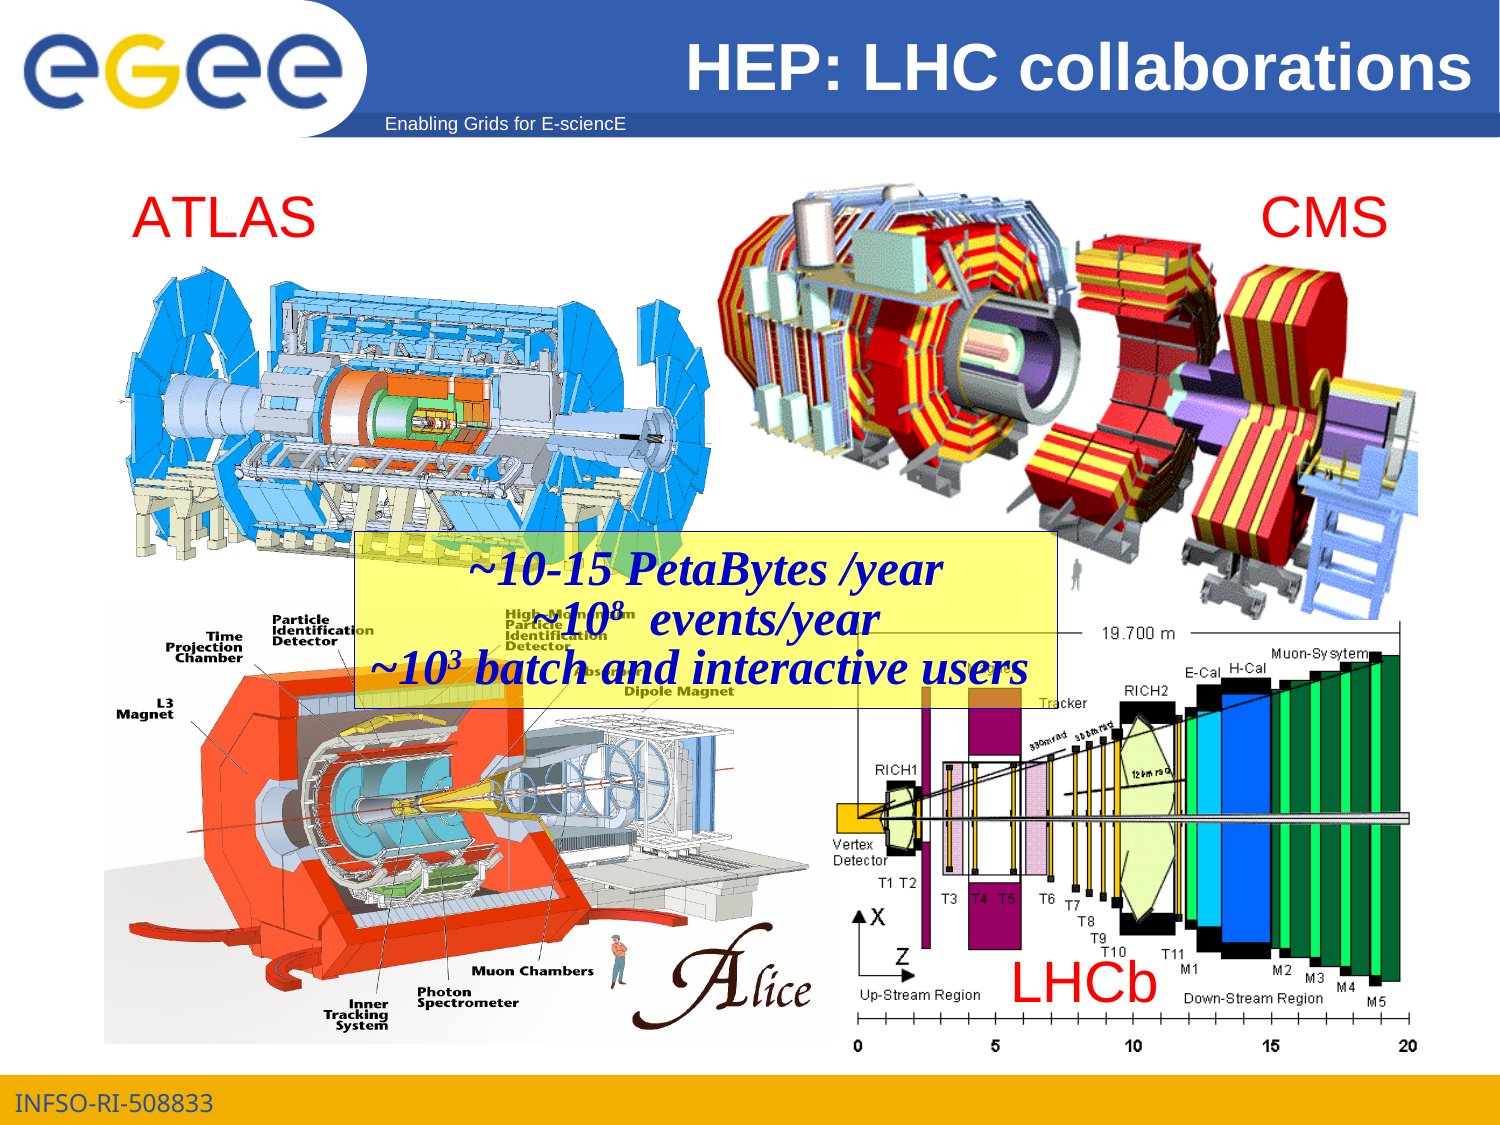

# HEP: LHC collaborations
ATLAS
CMS
LHCb
~10-15 PetaBytes /year
~108 events/year
~103 batch and interactive users